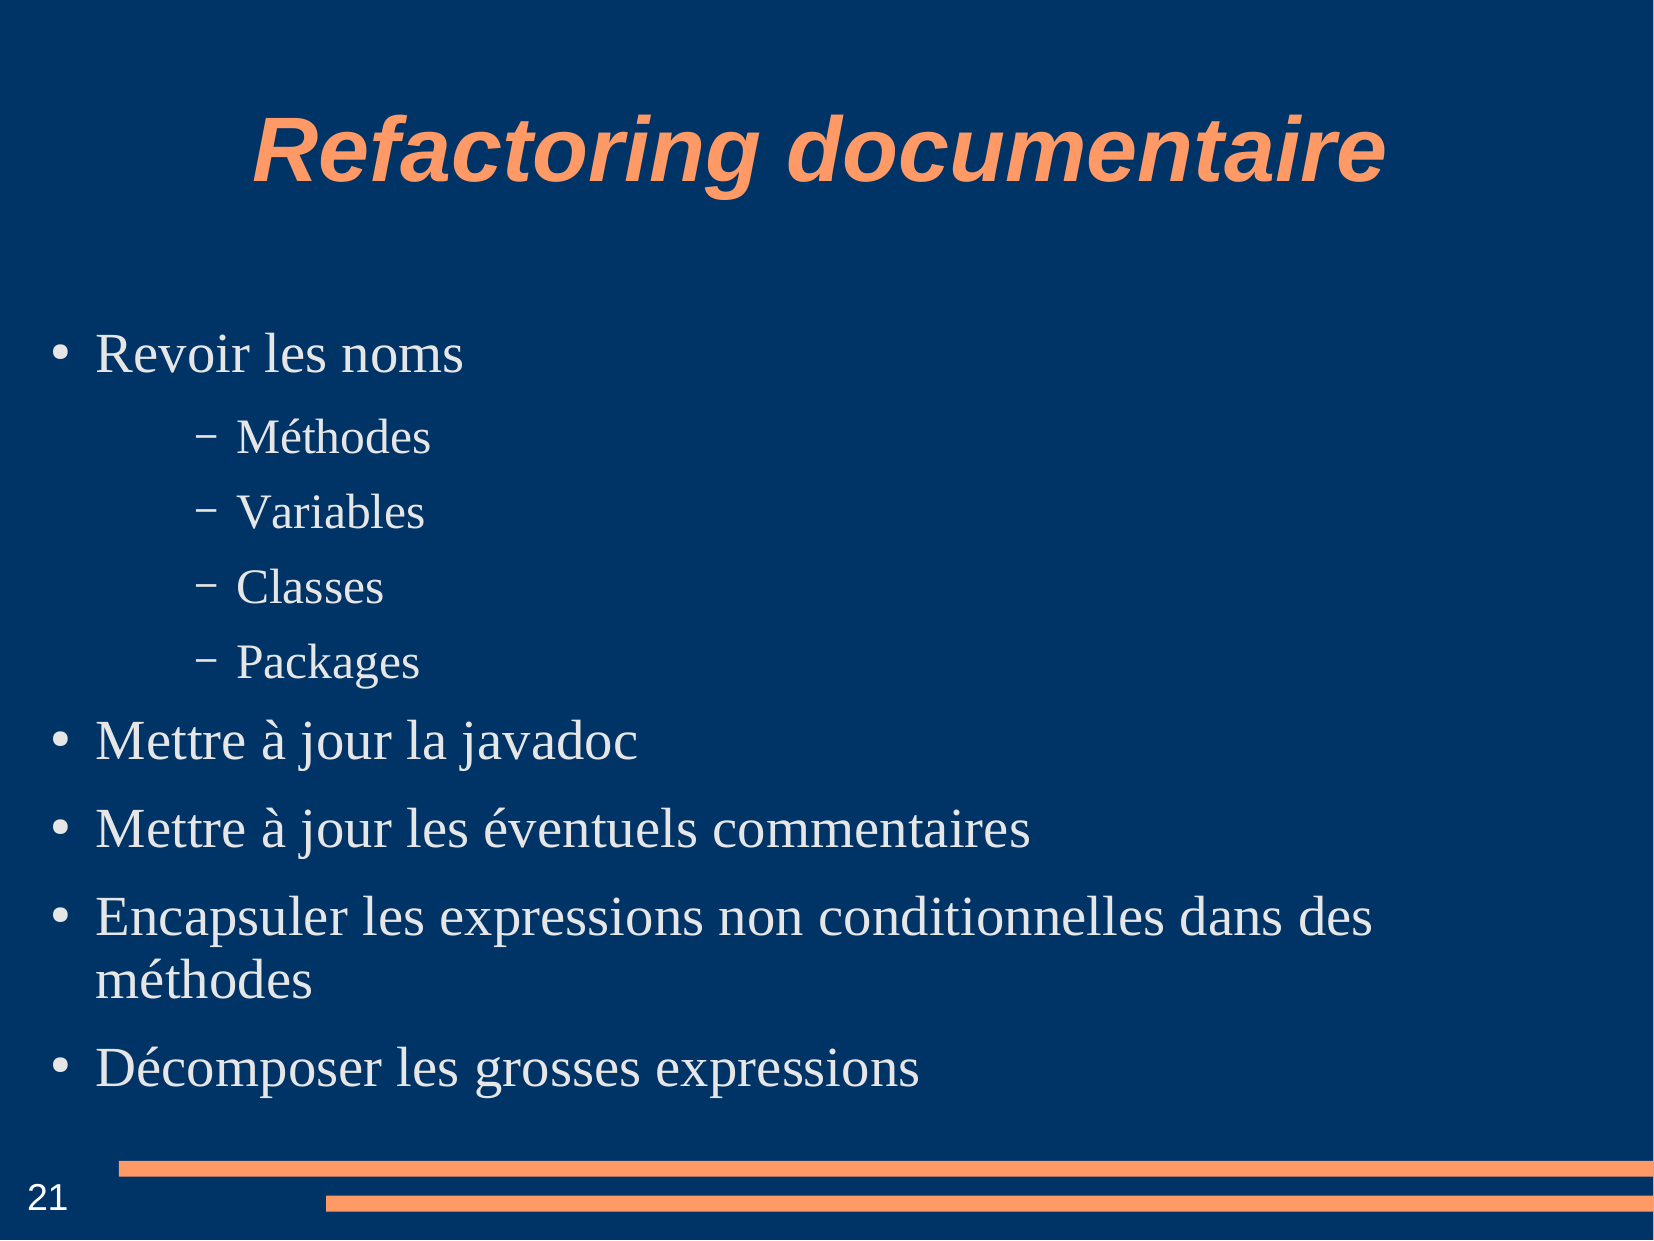

# Refactoring documentaire
Revoir les noms
Méthodes
Variables
Classes
Packages
Mettre à jour la javadoc
Mettre à jour les éventuels commentaires
Encapsuler les expressions non conditionnelles dans des méthodes
Décomposer les grosses expressions